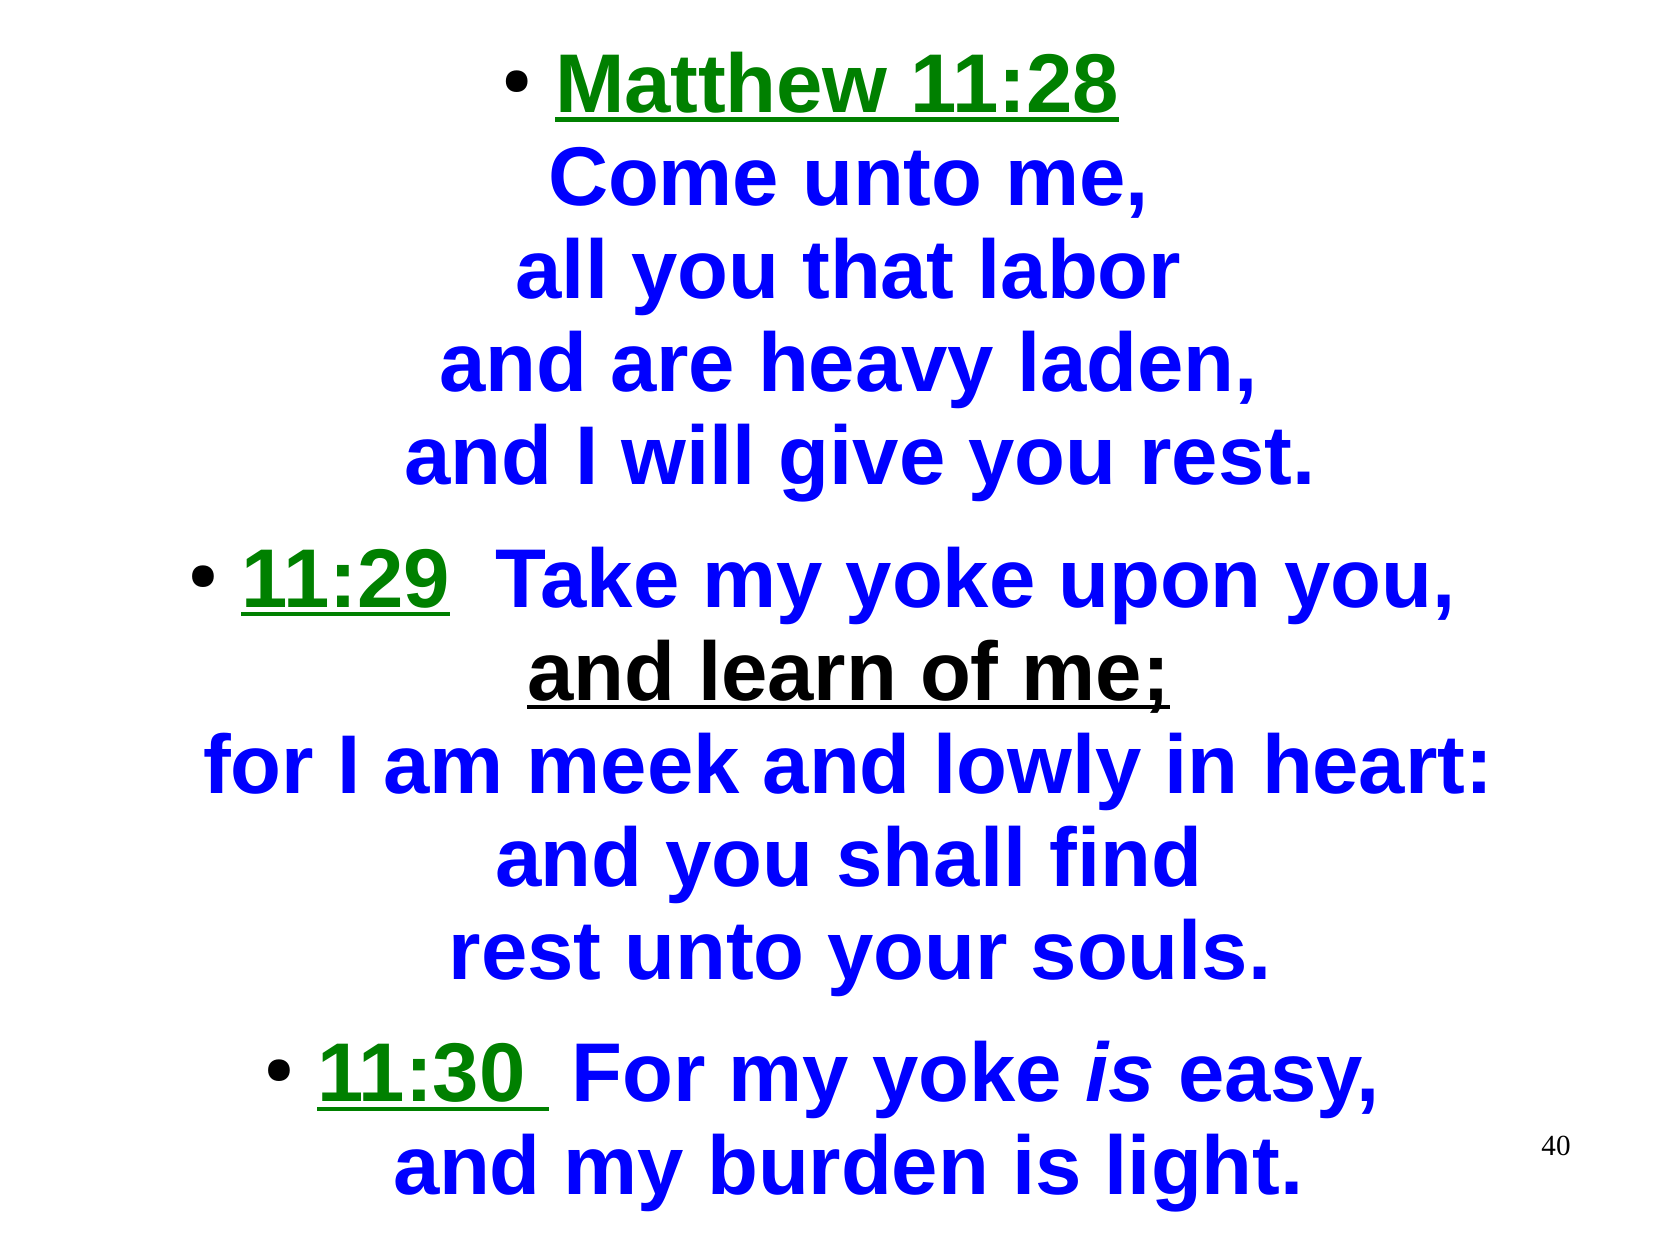

# Matthew 11:28  Come unto me, all you that labor and are heavy laden, and I will give you rest.
11:29  Take my yoke upon you,
and learn of me;
for I am meek and lowly in heart:
and you shall find
rest unto your souls.
11:30  For my yoke is easy,
and my burden is light.
40